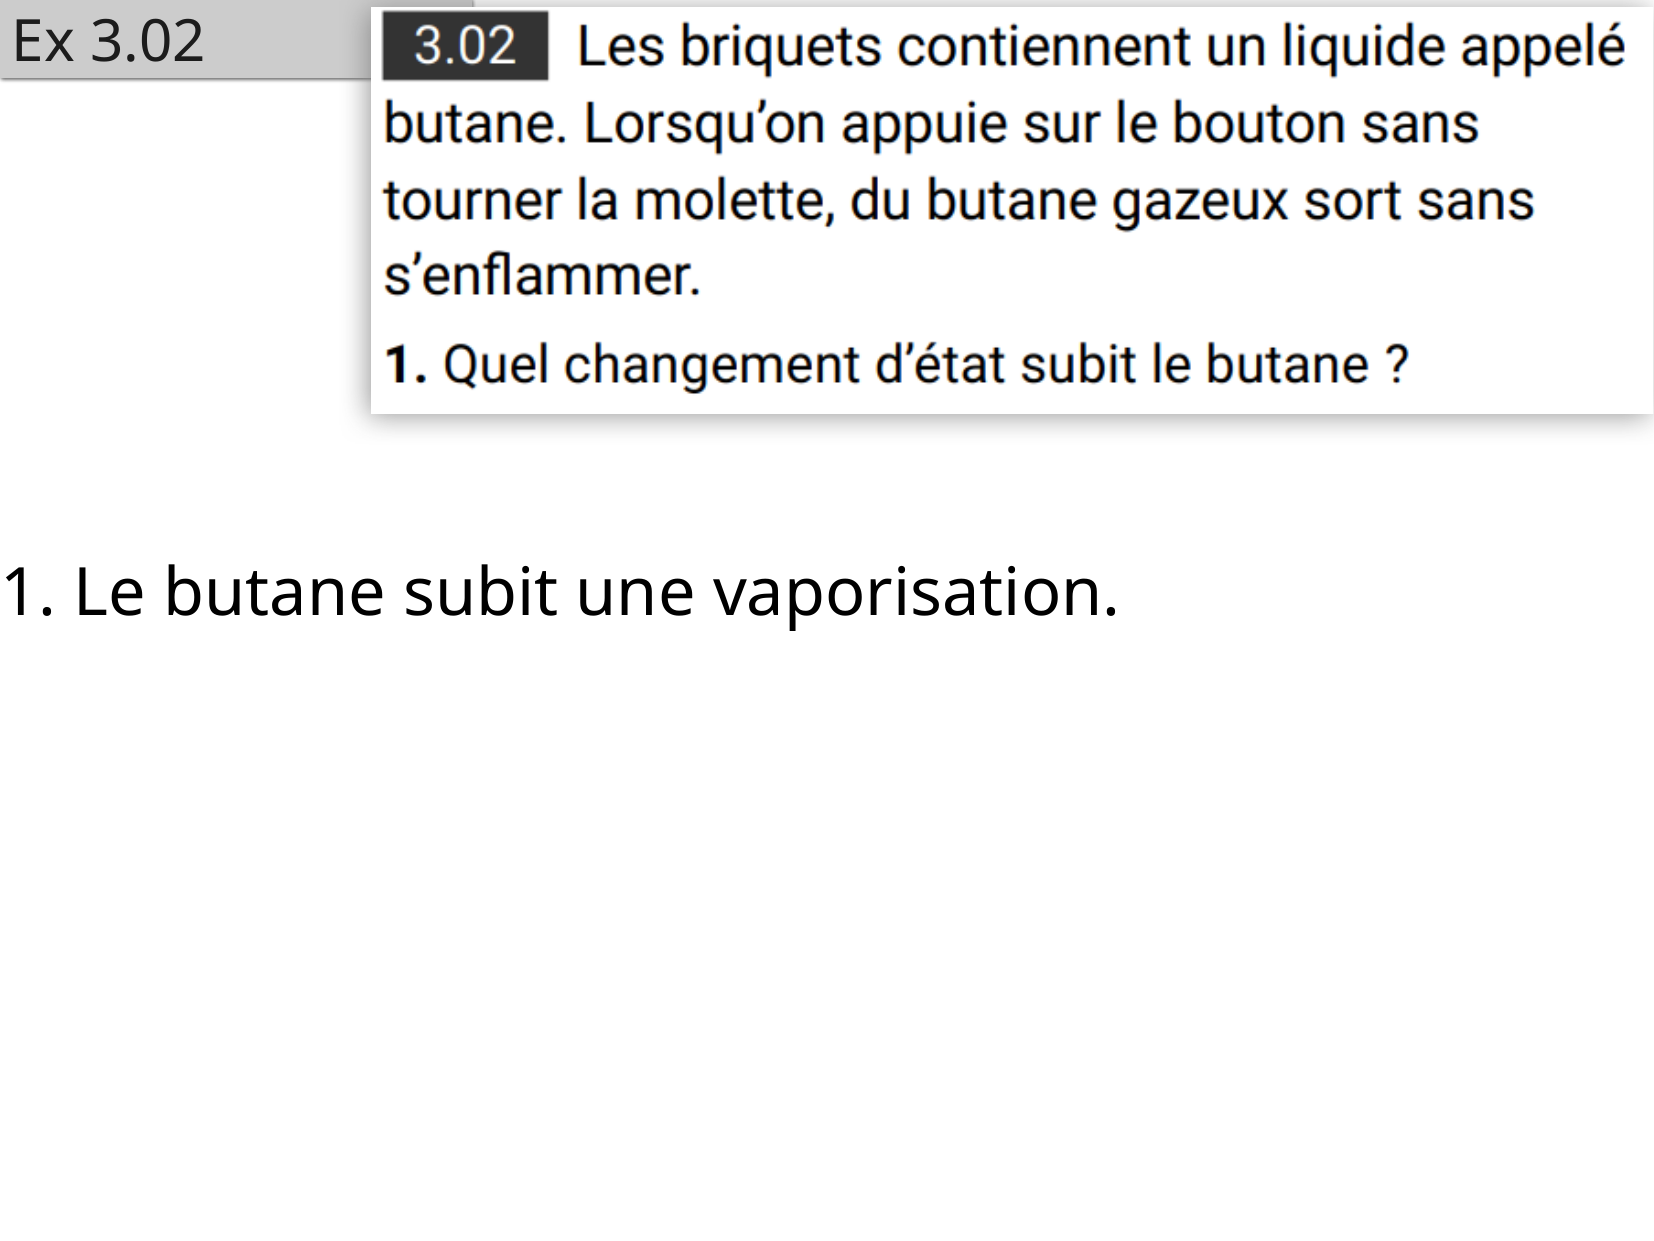

# Ex 3.02
1. Le butane subit une vaporisation.